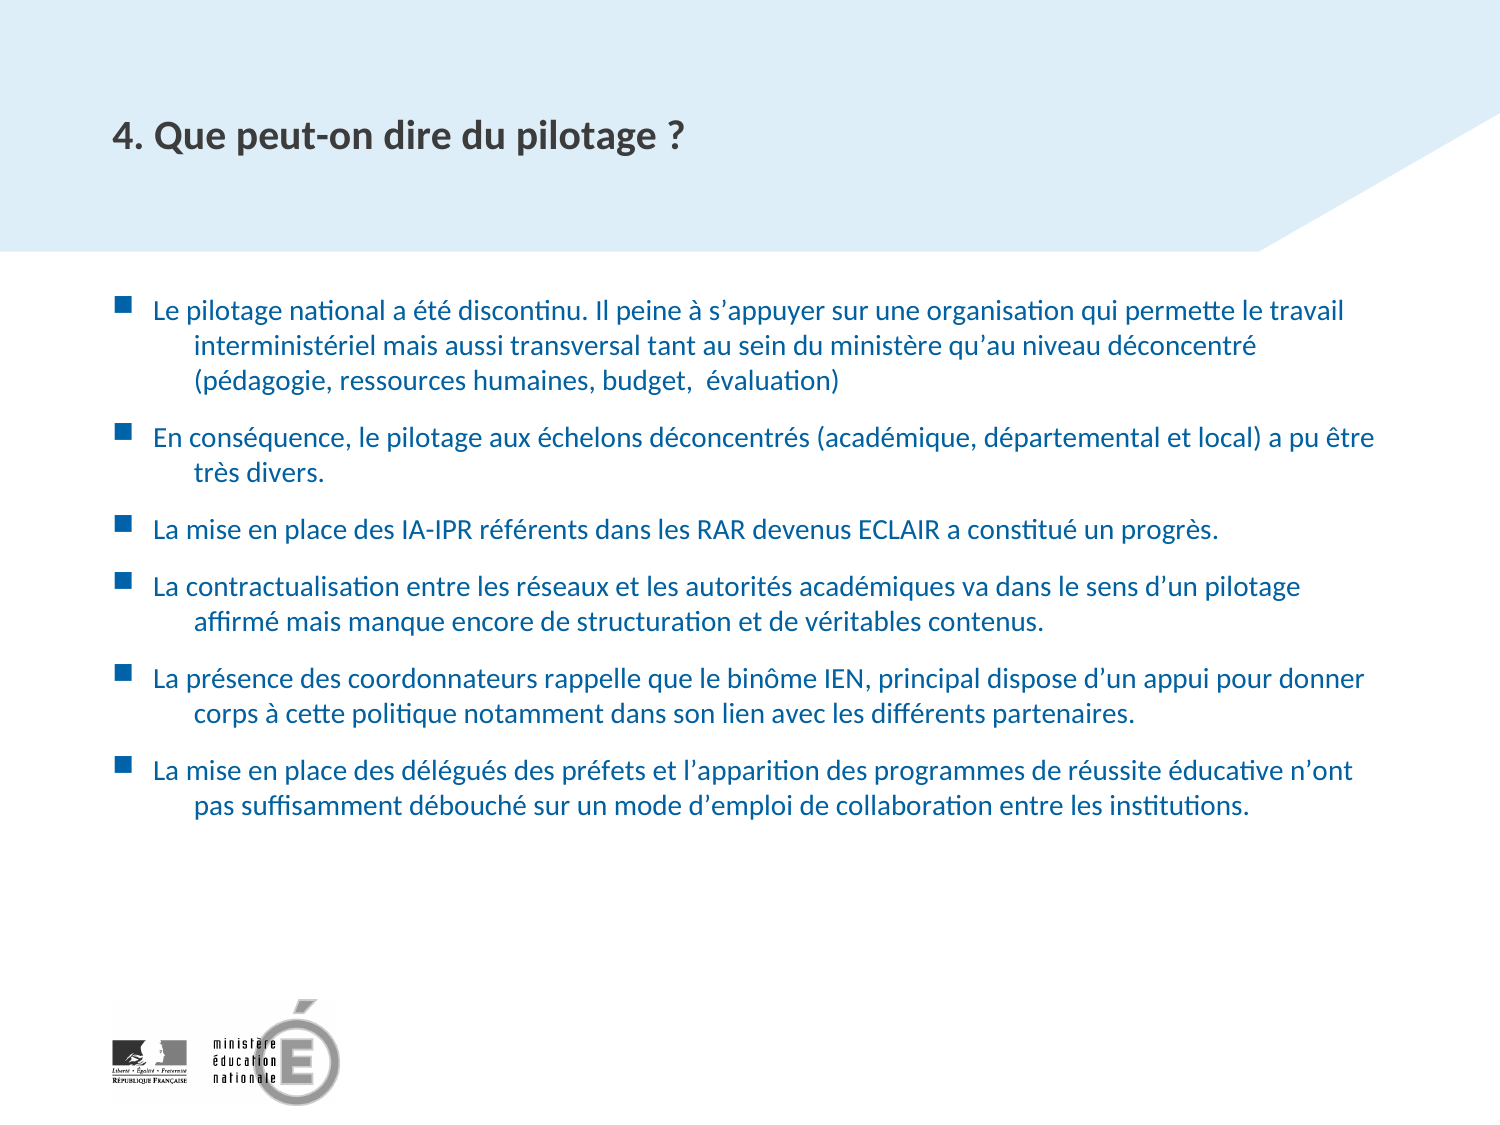

# 4. Que peut-on dire du pilotage ?
Le pilotage national a été discontinu. Il peine à s’appuyer sur une organisation qui permette le travail interministériel mais aussi transversal tant au sein du ministère qu’au niveau déconcentré (pédagogie, ressources humaines, budget, évaluation)
En conséquence, le pilotage aux échelons déconcentrés (académique, départemental et local) a pu être très divers.
La mise en place des IA-IPR référents dans les RAR devenus ECLAIR a constitué un progrès.
La contractualisation entre les réseaux et les autorités académiques va dans le sens d’un pilotage affirmé mais manque encore de structuration et de véritables contenus.
La présence des coordonnateurs rappelle que le binôme IEN, principal dispose d’un appui pour donner corps à cette politique notamment dans son lien avec les différents partenaires.
La mise en place des délégués des préfets et l’apparition des programmes de réussite éducative n’ont pas suffisamment débouché sur un mode d’emploi de collaboration entre les institutions.